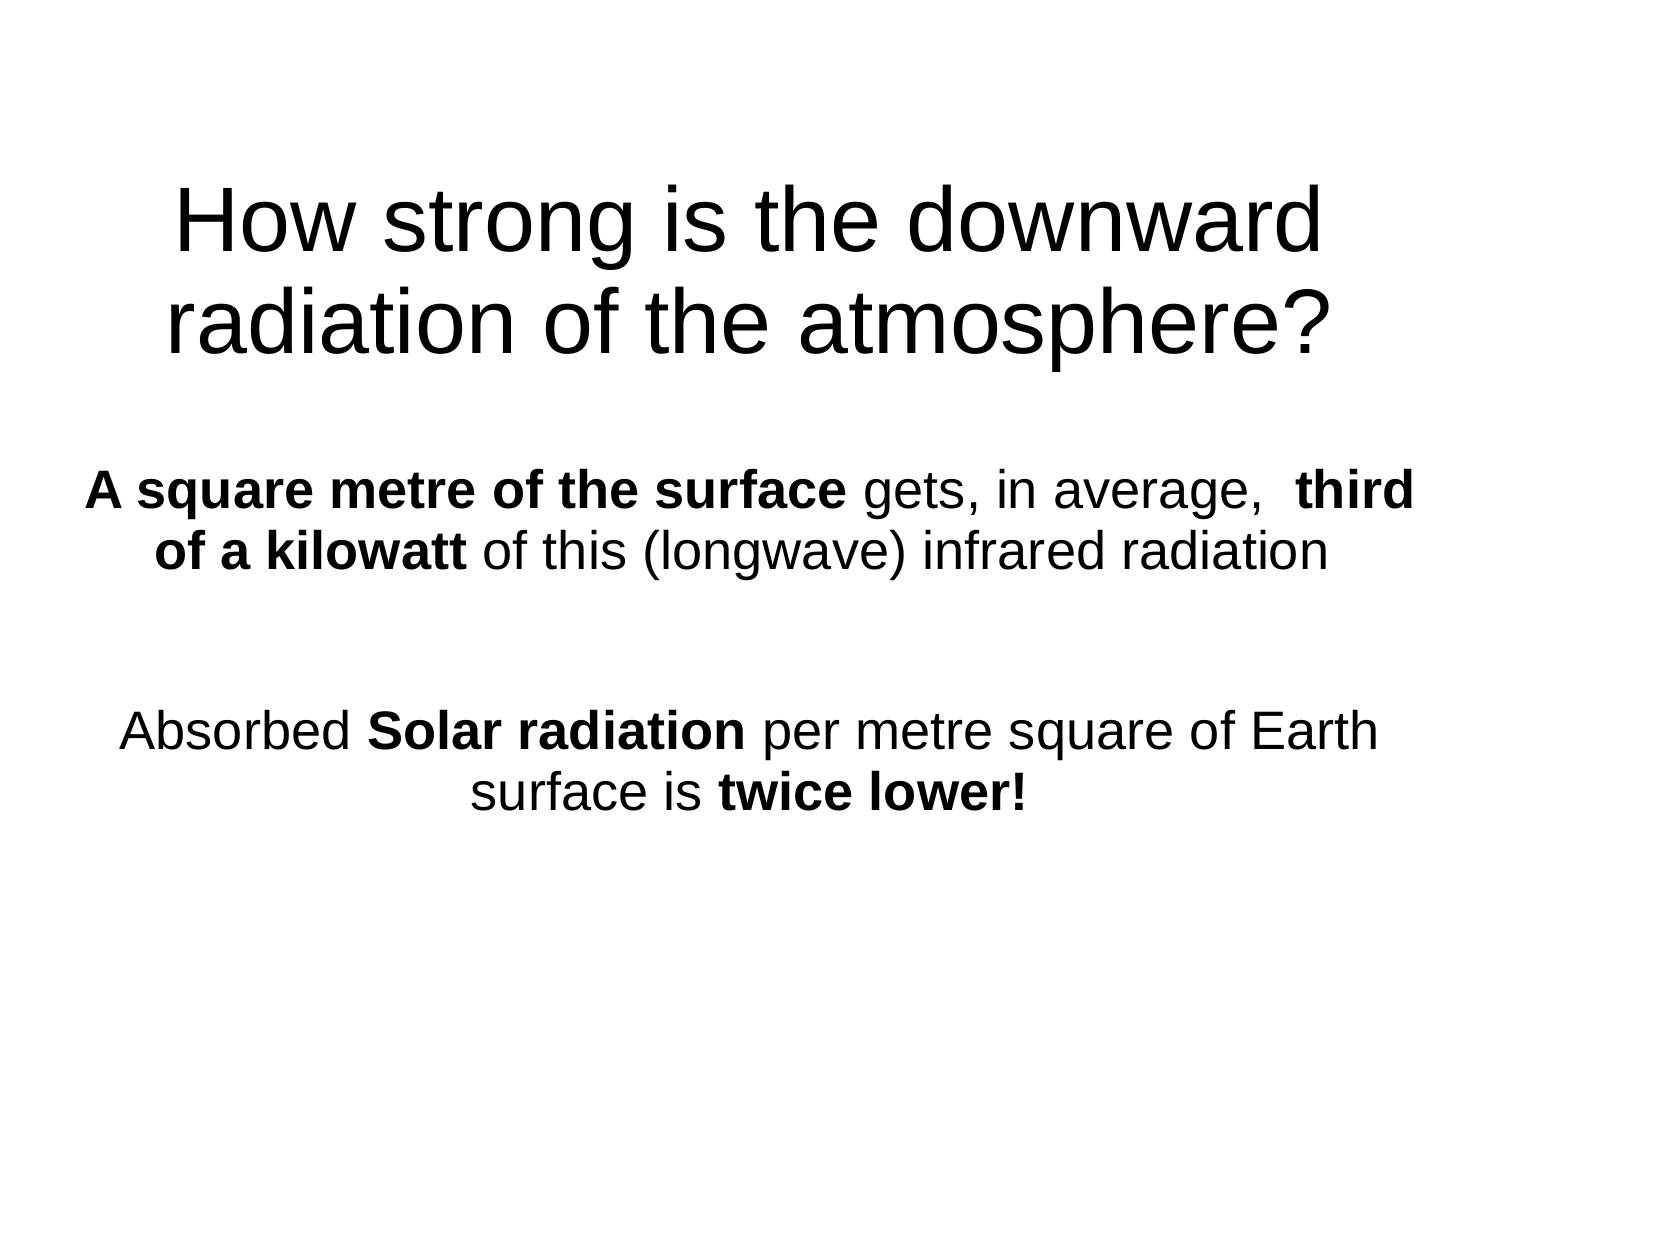

# How strong is the downward radiation of the atmosphere?
A square metre of the surface gets, in average, third of a kilowatt of this (longwave) infrared radiation
Absorbed Solar radiation per metre square of Earth surface is twice lower!